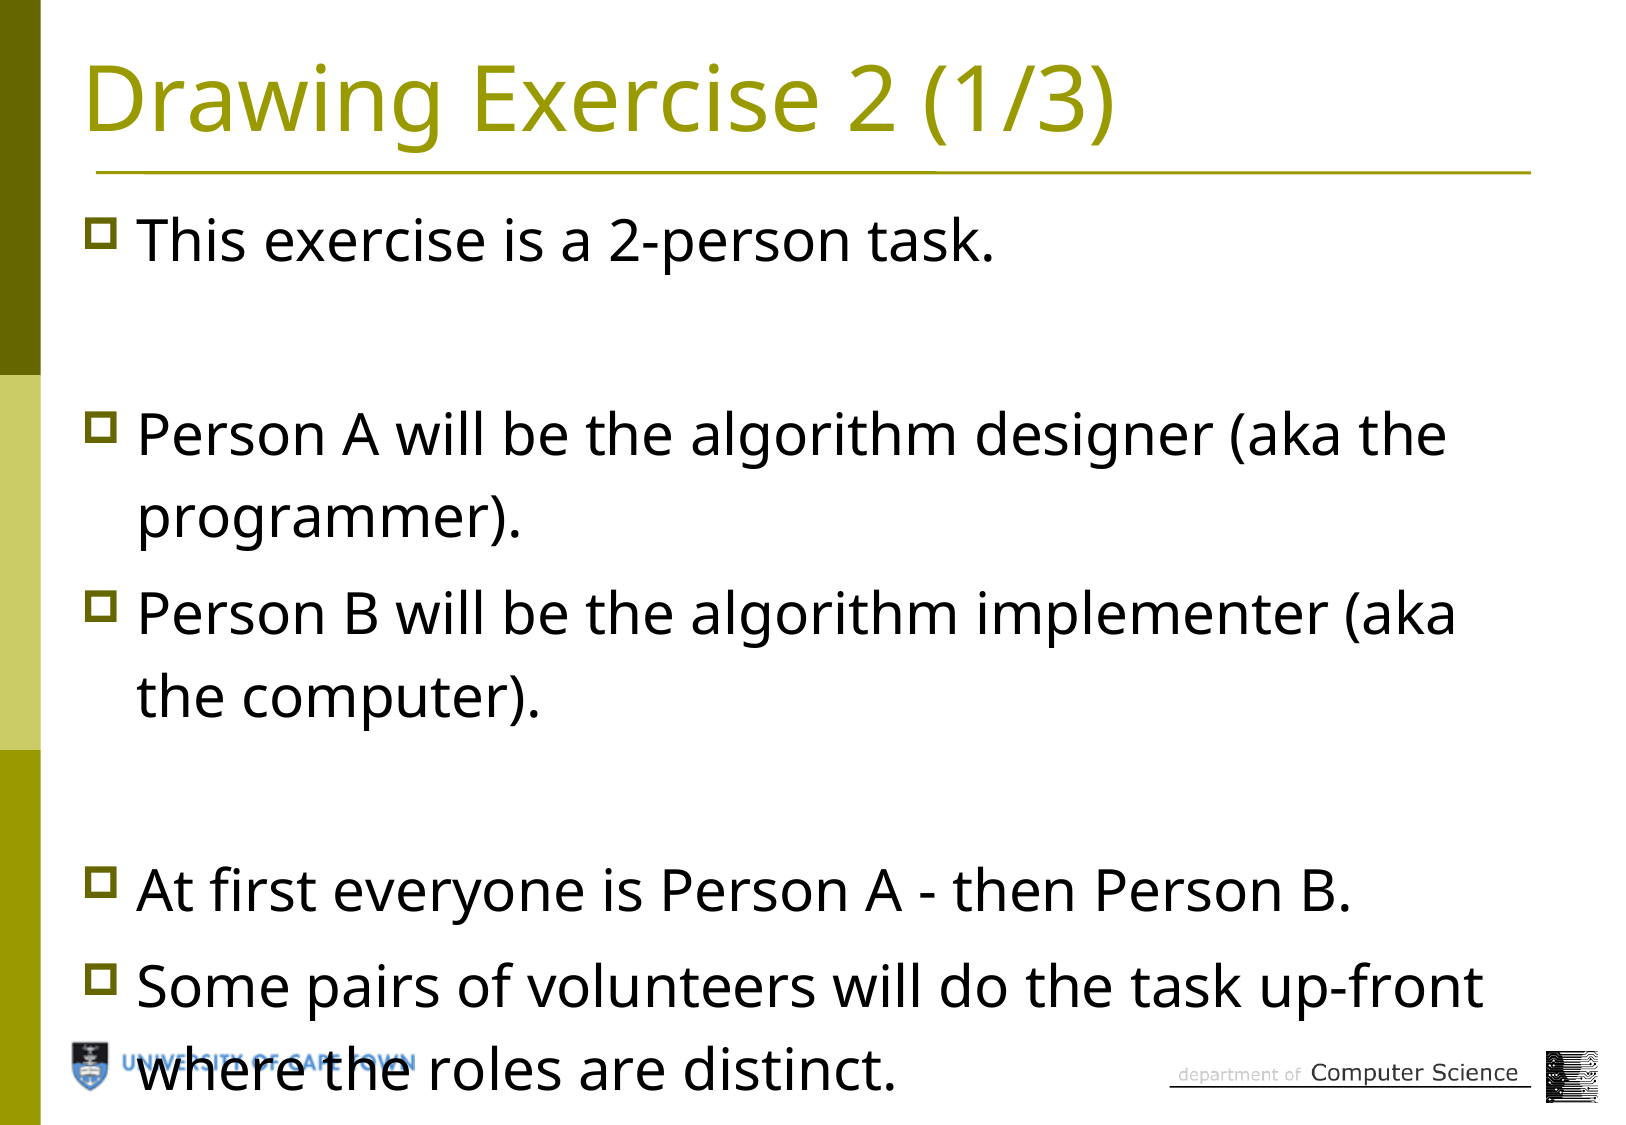

# Drawing Exercise 2 (1/3)
This exercise is a 2-person task.
Person A will be the algorithm designer (aka the programmer).
Person B will be the algorithm implementer (aka the computer).
At first everyone is Person A - then Person B.
Some pairs of volunteers will do the task up-front where the roles are distinct.